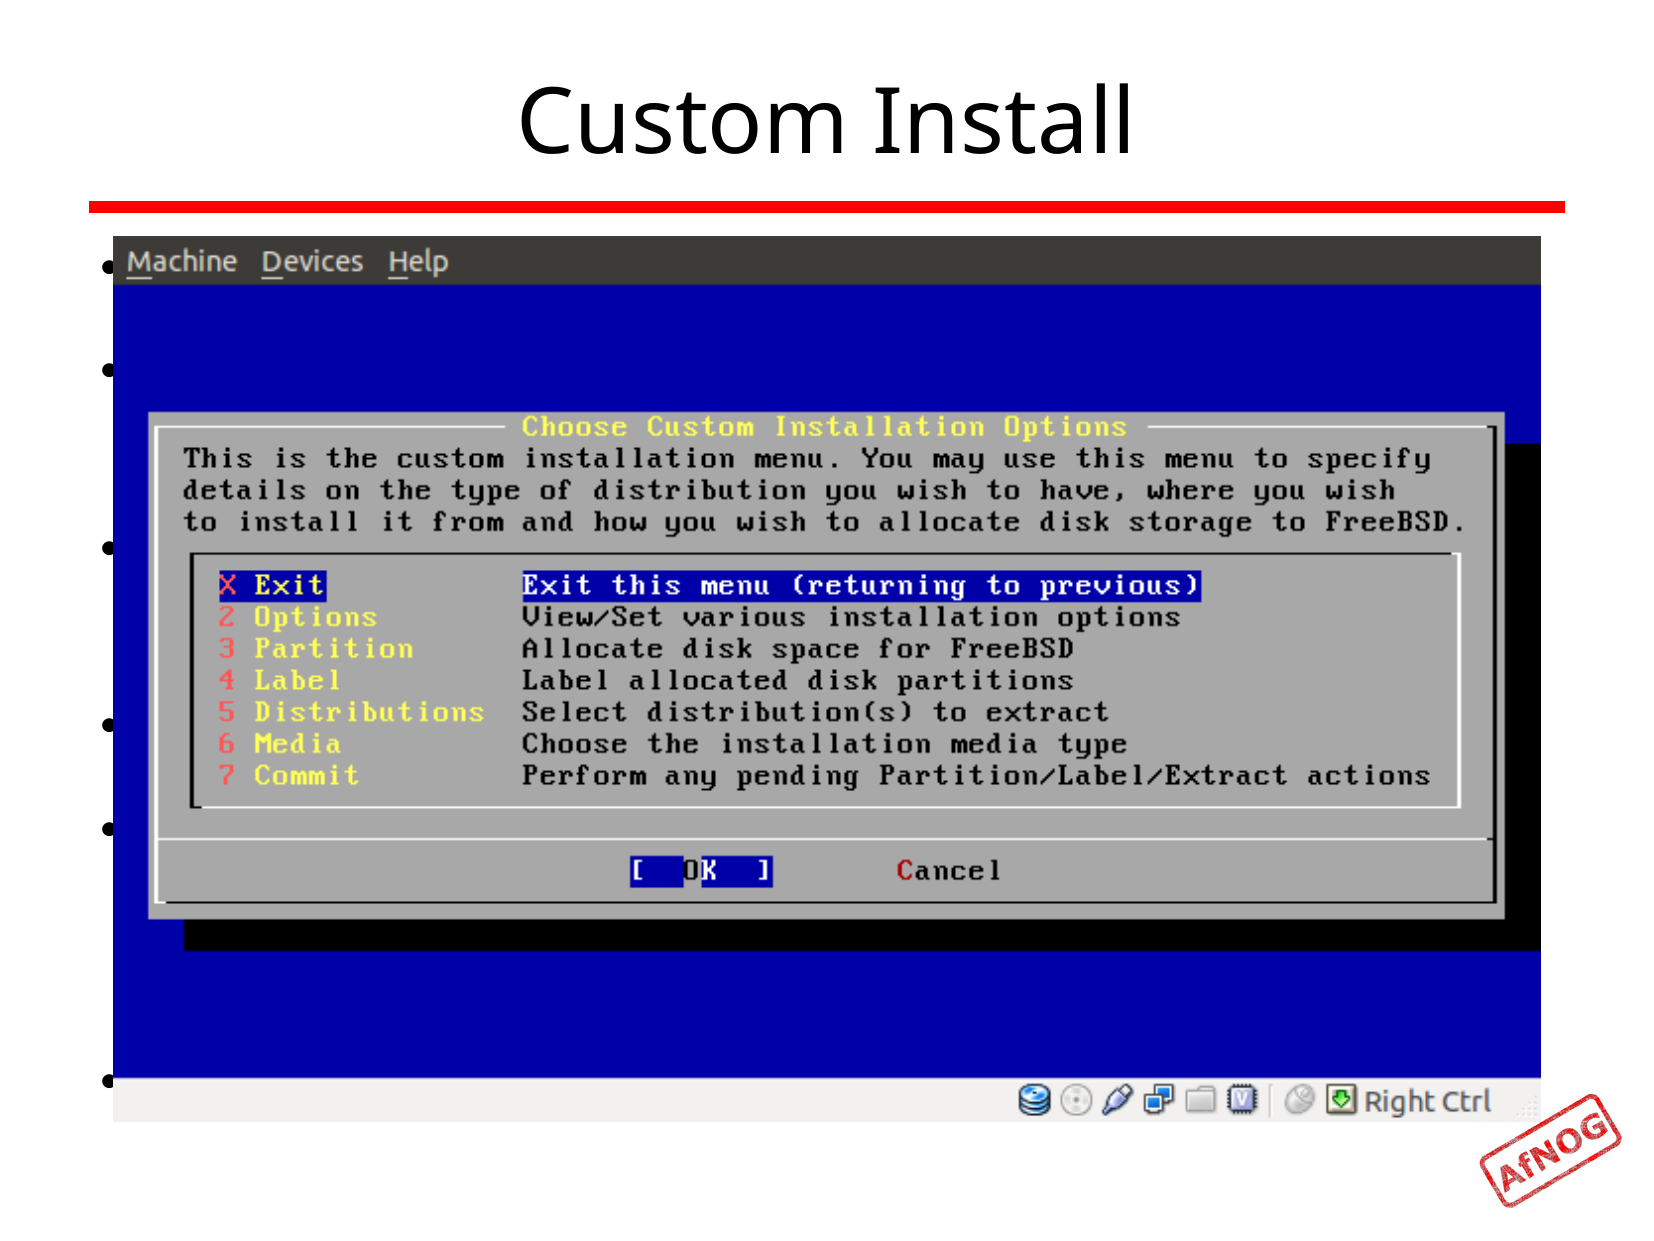

# Custom Install
Choose Partition
Press A, then Q to use default (whole disk)
Choose Standard boot manager
Choose Label
Choose A (auto defaults) then Q to use default disk layout
Choose Distributions